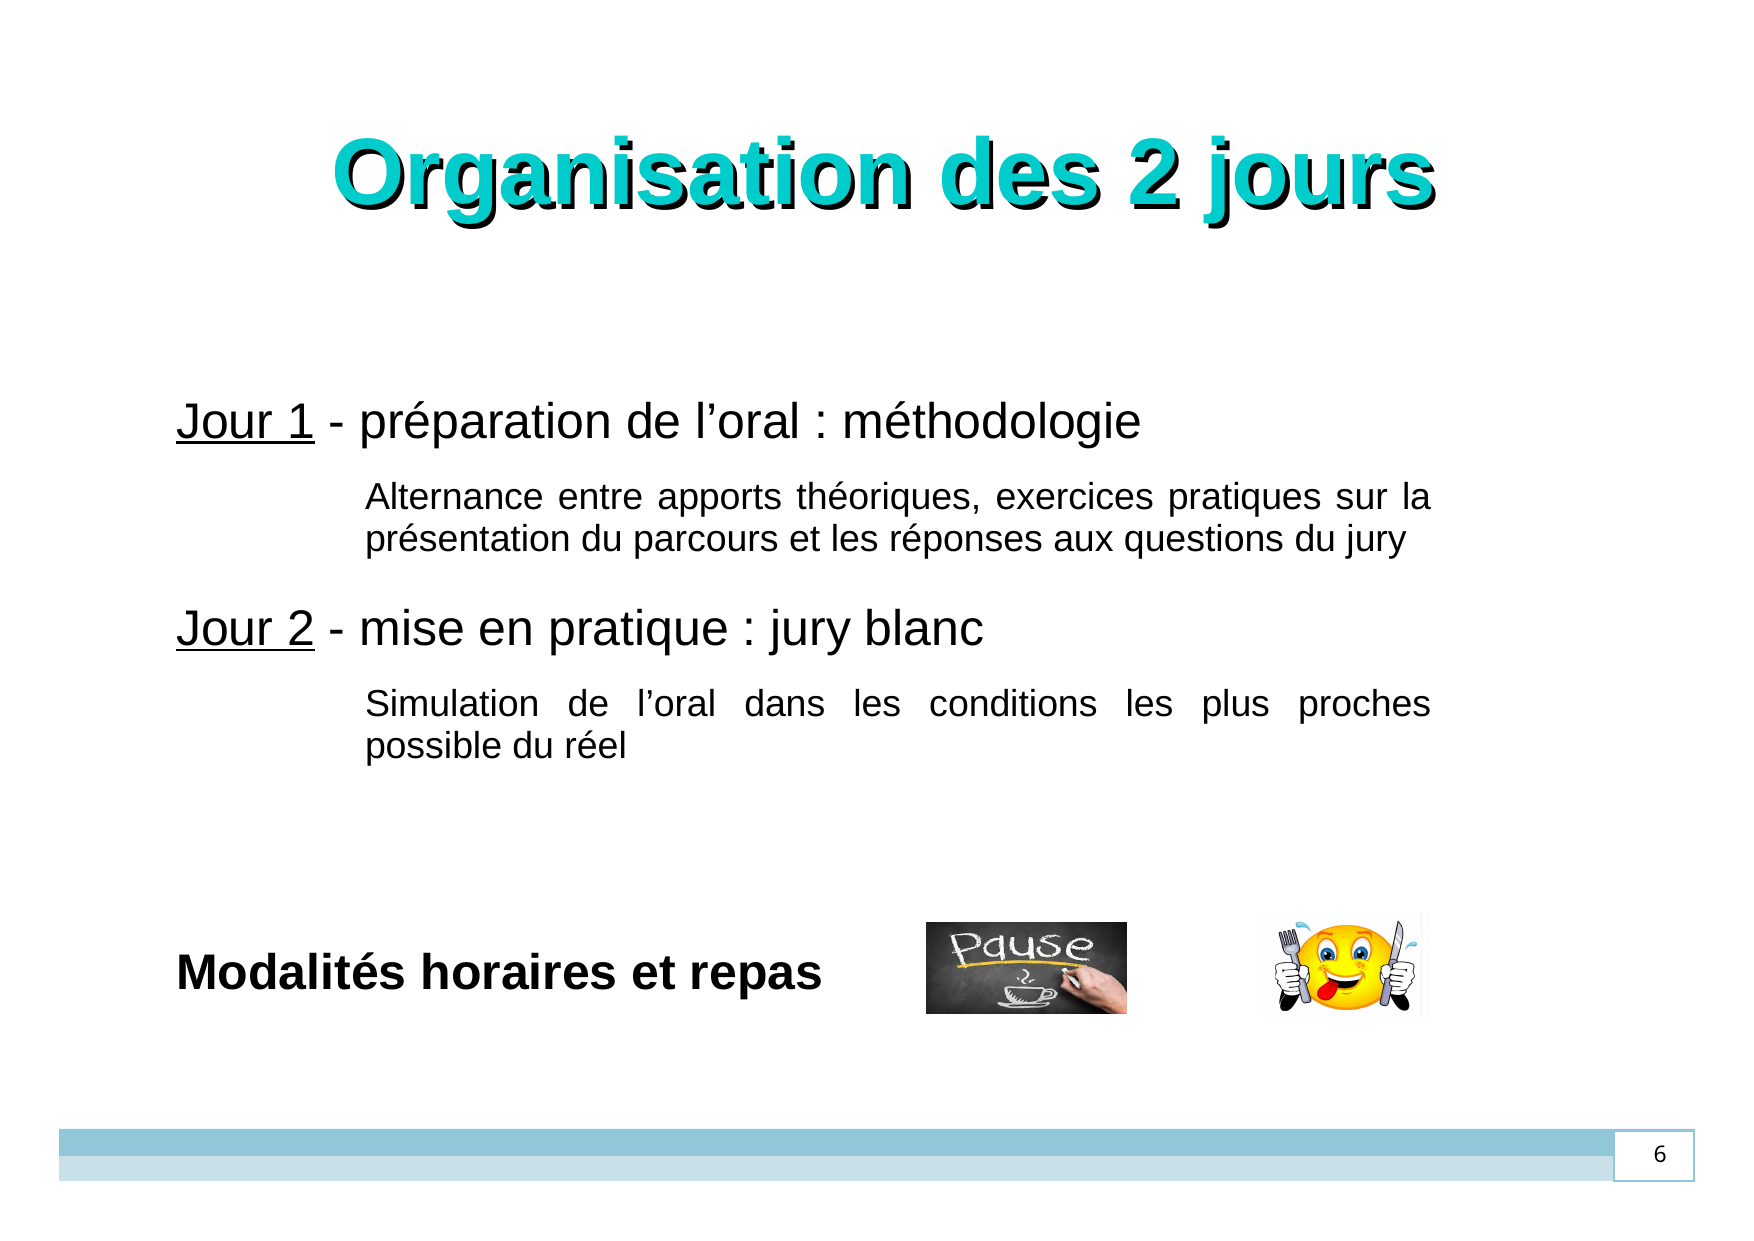

# Organisation des 2 jours
Jour 1 - préparation de l’oral : méthodologie
Alternance entre apports théoriques, exercices pratiques sur la présentation du parcours et les réponses aux questions du jury
Jour 2 - mise en pratique : jury blanc
Simulation de l’oral dans les conditions les plus proches possible du réel
Modalités horaires et repas